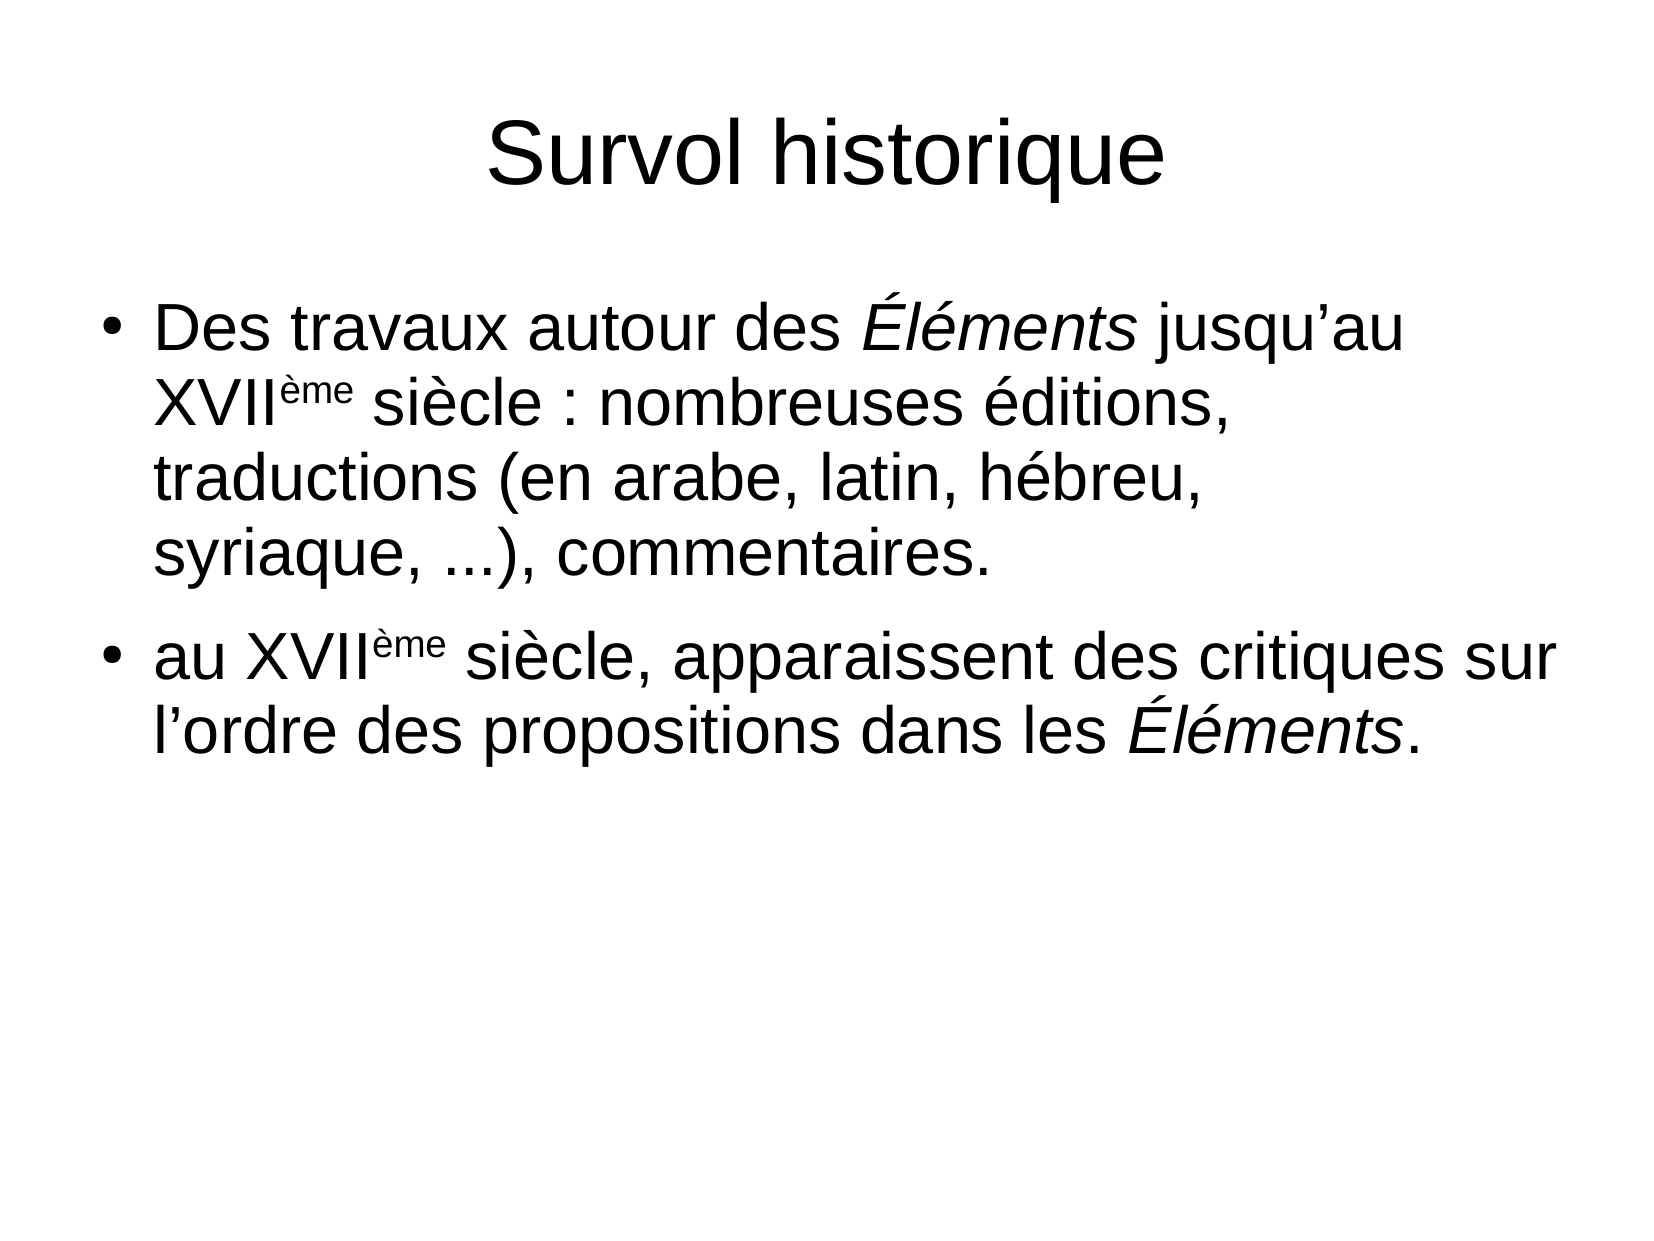

# Survol historique
Des travaux autour des Éléments jusqu’au XVIIème siècle : nombreuses éditions, traductions (en arabe, latin, hébreu, syriaque, ...), commentaires.
au XVIIème siècle, apparaissent des critiques sur l’ordre des propositions dans les Éléments.